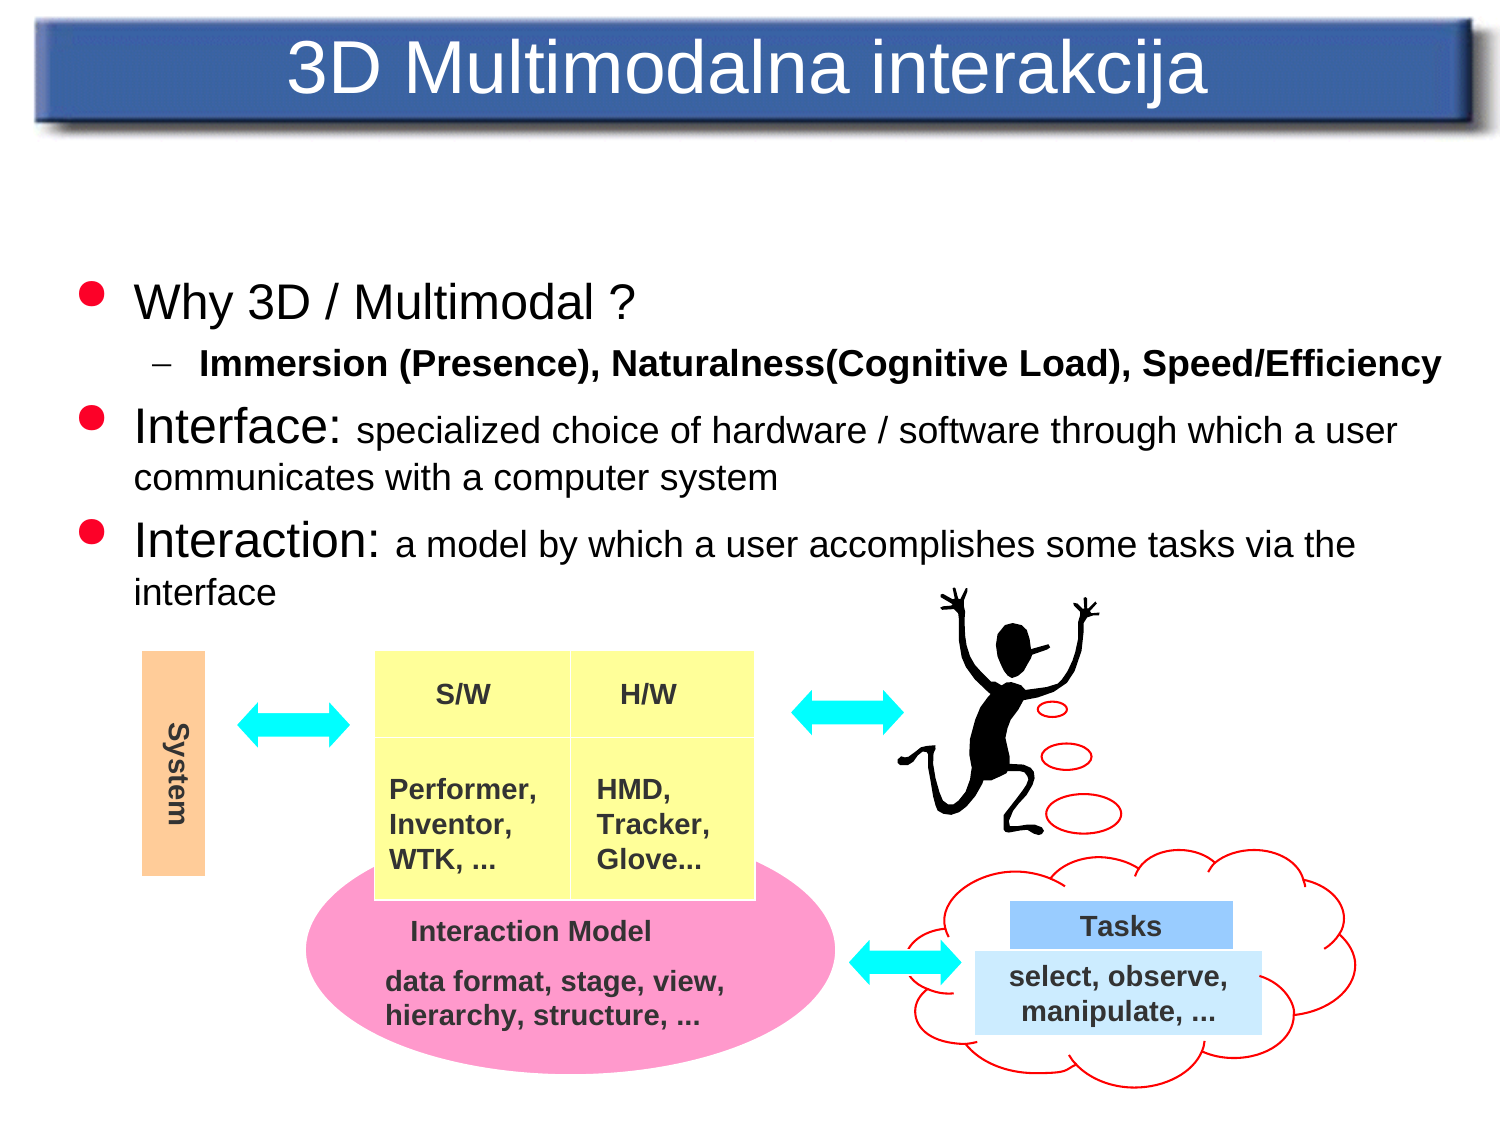

# 3D Multimodalna interakcija
Why 3D / Multimodal ?
Immersion (Presence), Naturalness(Cognitive Load), Speed/Efficiency
Interface: specialized choice of hardware / software through which a user communicates with a computer system
Interaction: a model by which a user accomplishes some tasks via the interface
 System
S/W
H/W
Performer,
Inventor,
WTK, ...
HMD, Tracker, Glove...
Tasks
select, observe,
manipulate, ...
Interaction Model
data format, stage, view,
hierarchy, structure, ...